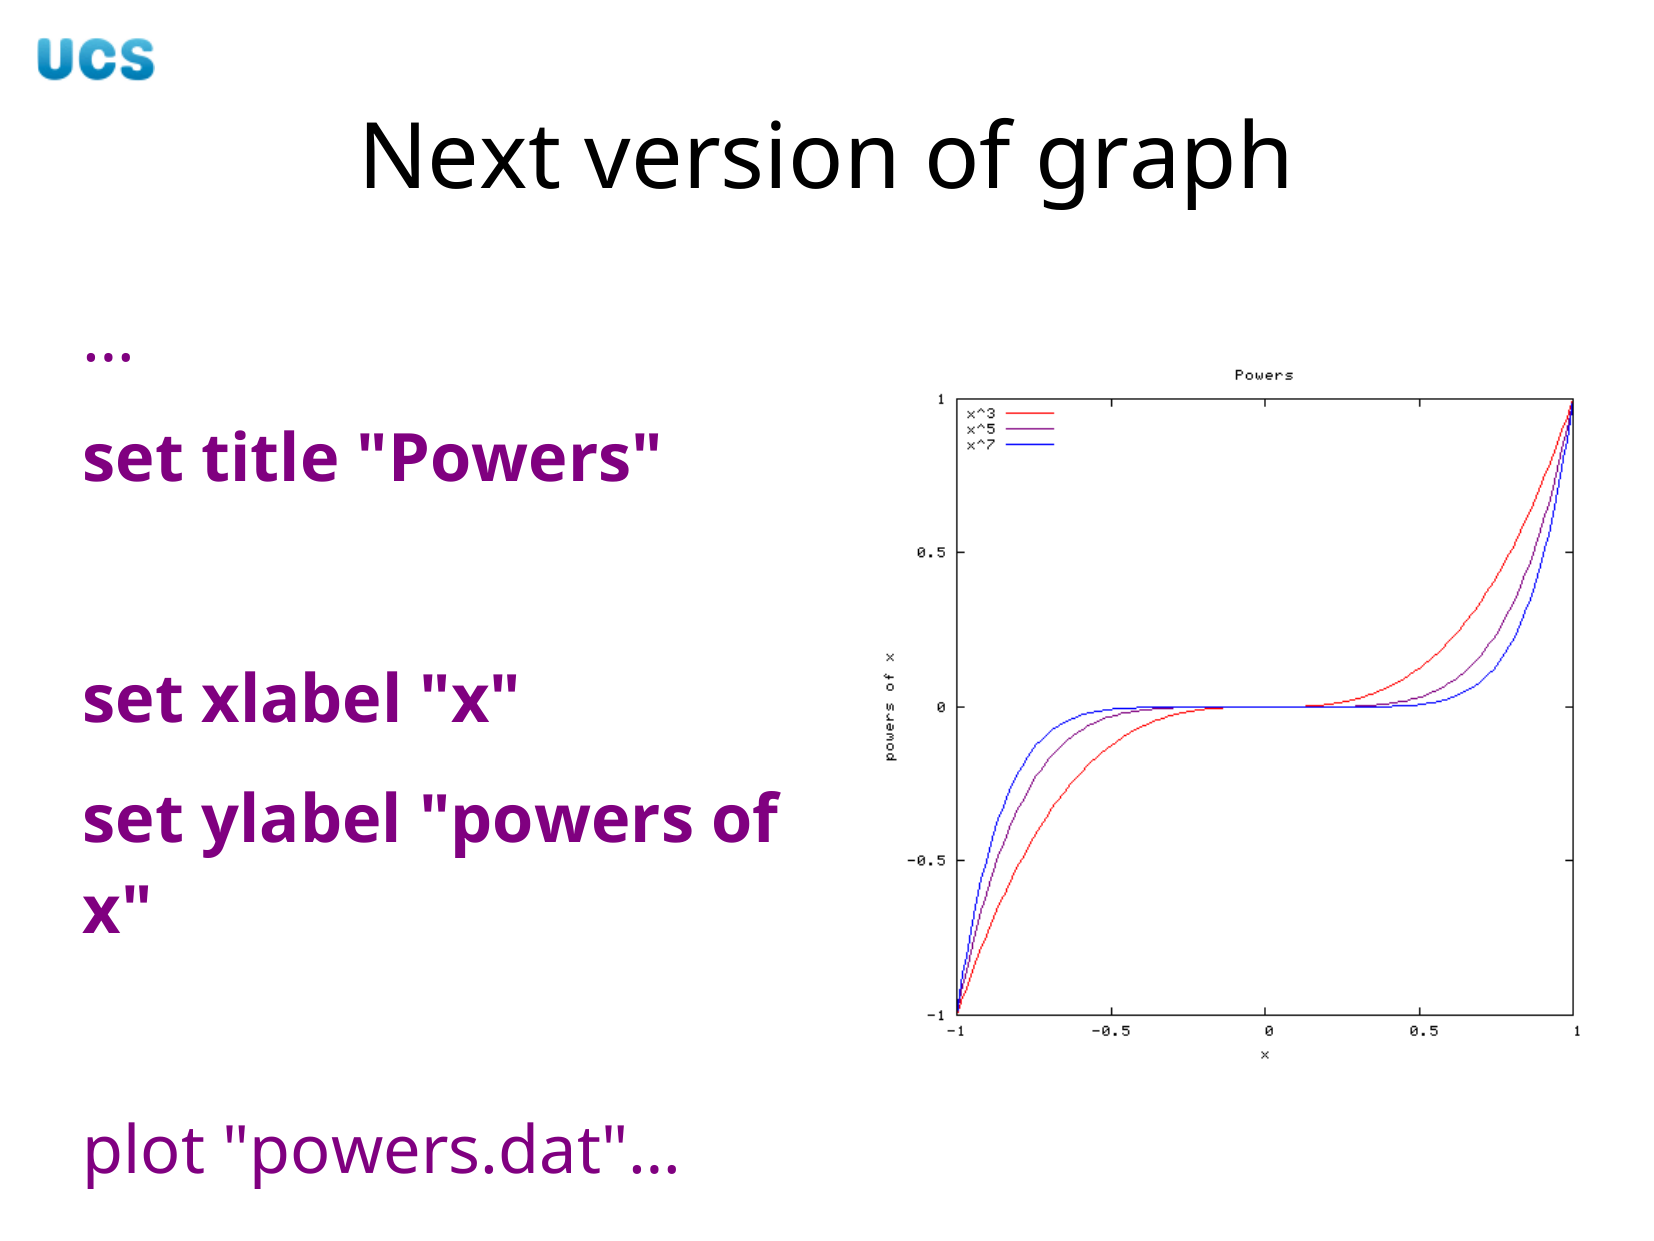

# Next version of graph
…
set title "Powers"
set xlabel "x"
set ylabel "powers of x"
plot "powers.dat"…